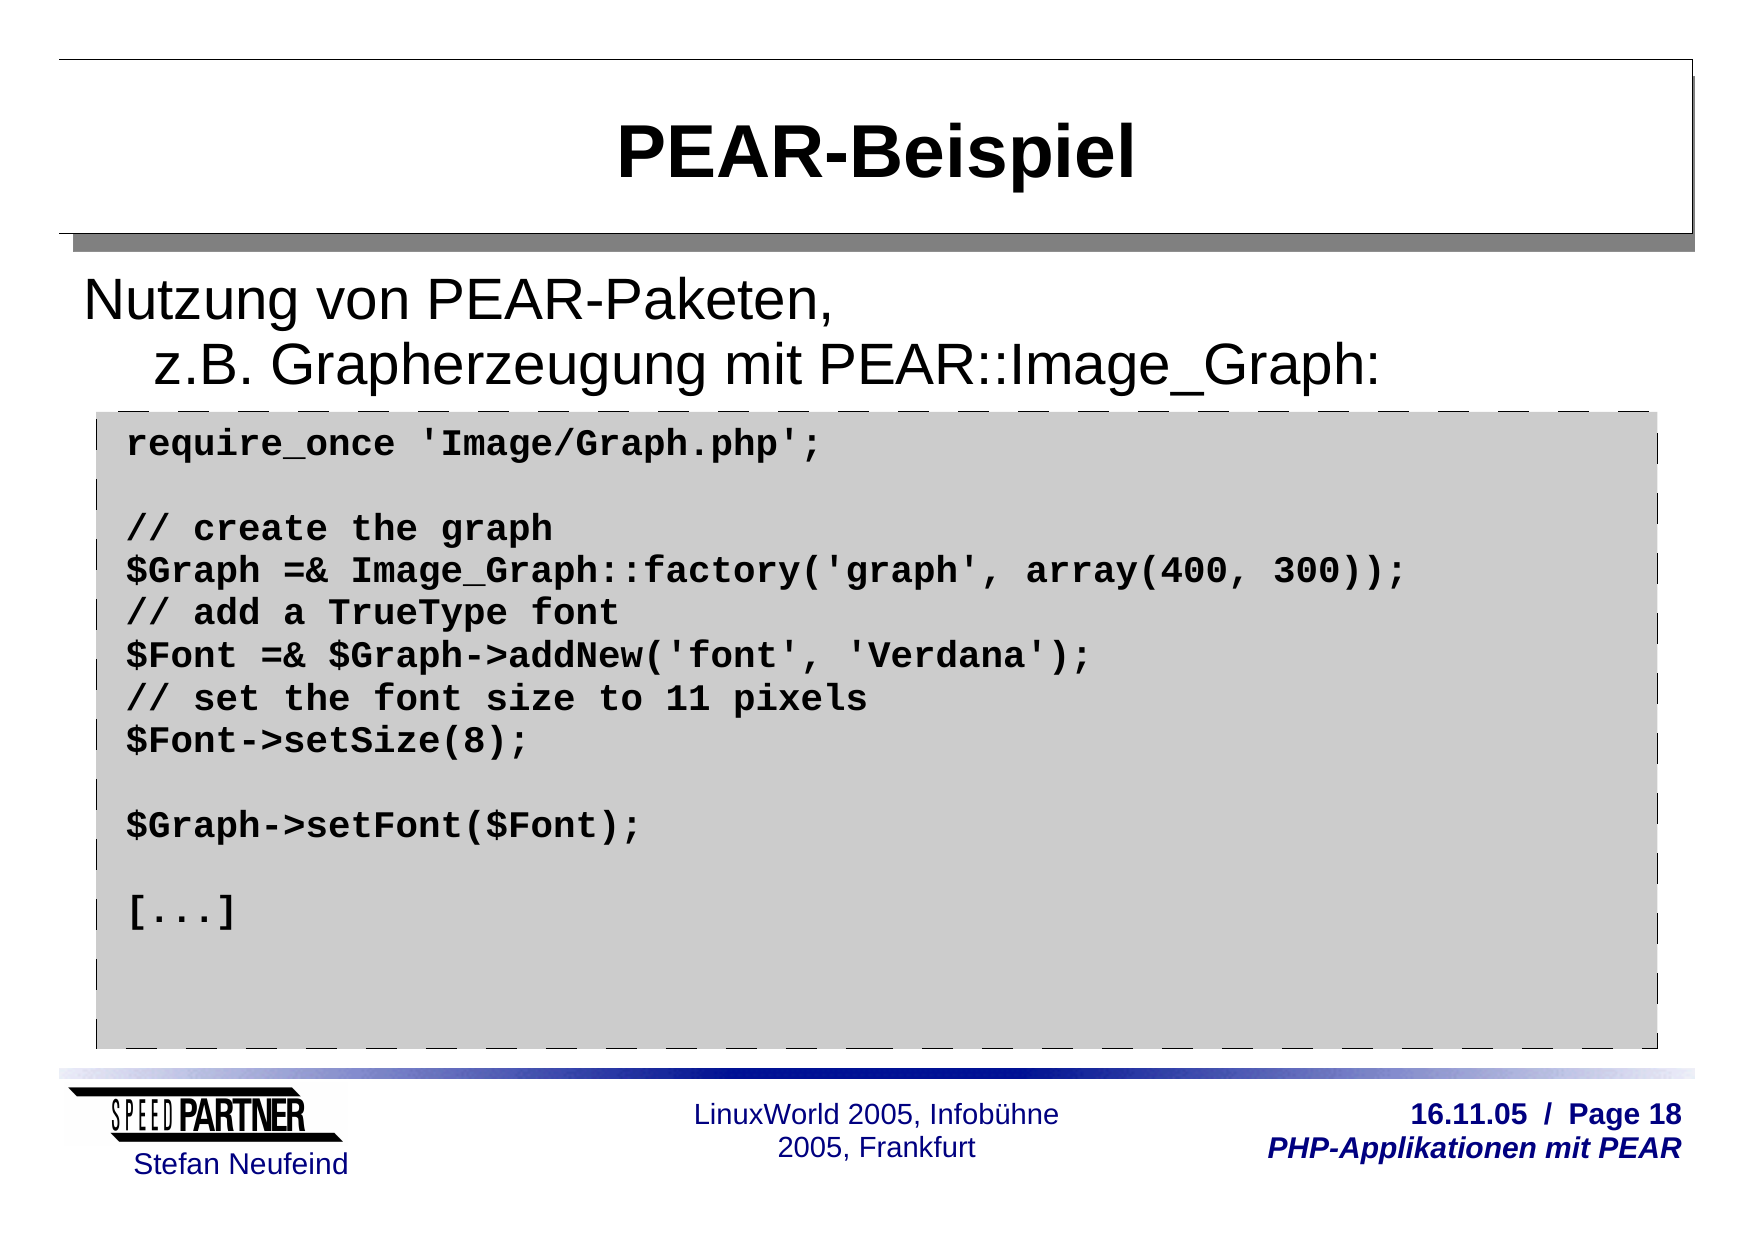

# PEAR-Beispiel
Nutzung von PEAR-Paketen,
z.B. Grapherzeugung mit PEAR::Image_Graph:
require_once 'Image/Graph.php';
// create the graph
$Graph =& Image_Graph::factory('graph', array(400, 300));
// add a TrueType font
$Font =& $Graph->addNew('font', 'Verdana');
// set the font size to 11 pixels
$Font->setSize(8);
$Graph->setFont($Font);
[...]